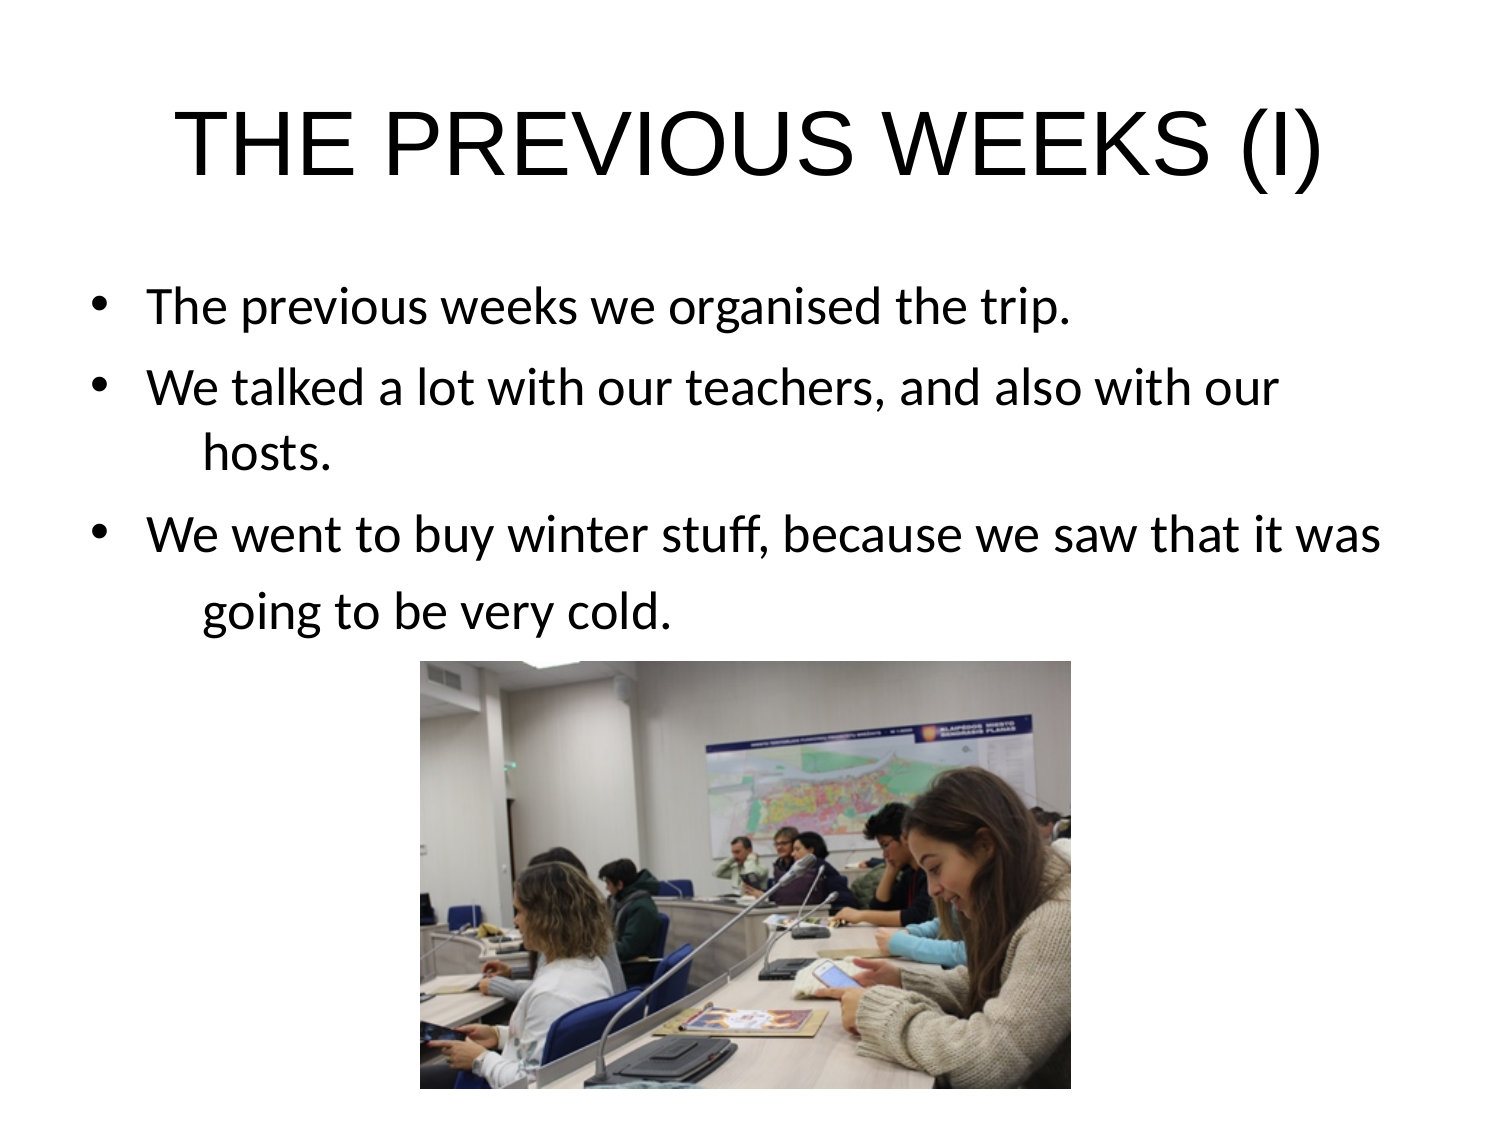

# THE PREVIOUS WEEKS (I)
The previous weeks we organised the trip.
We talked a lot with our teachers, and also with our hosts.
We went to buy winter stuff, because we saw that it was going to be very cold.